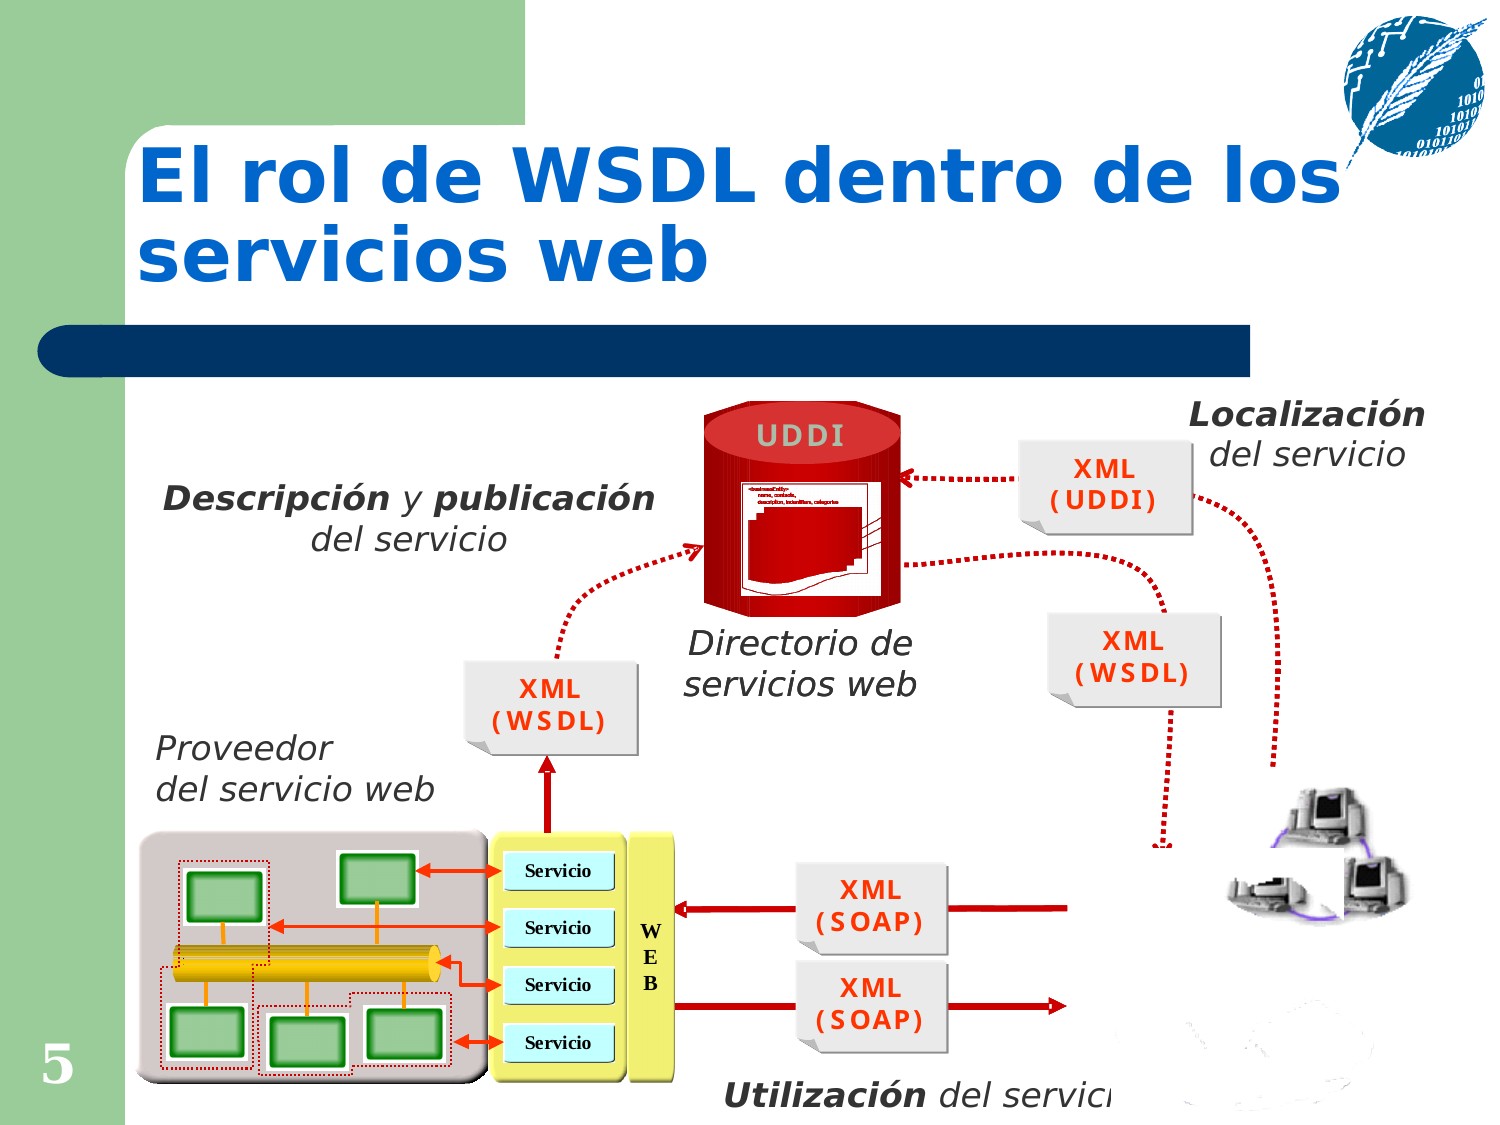

# El rol de WSDL dentro de los servicios web
5